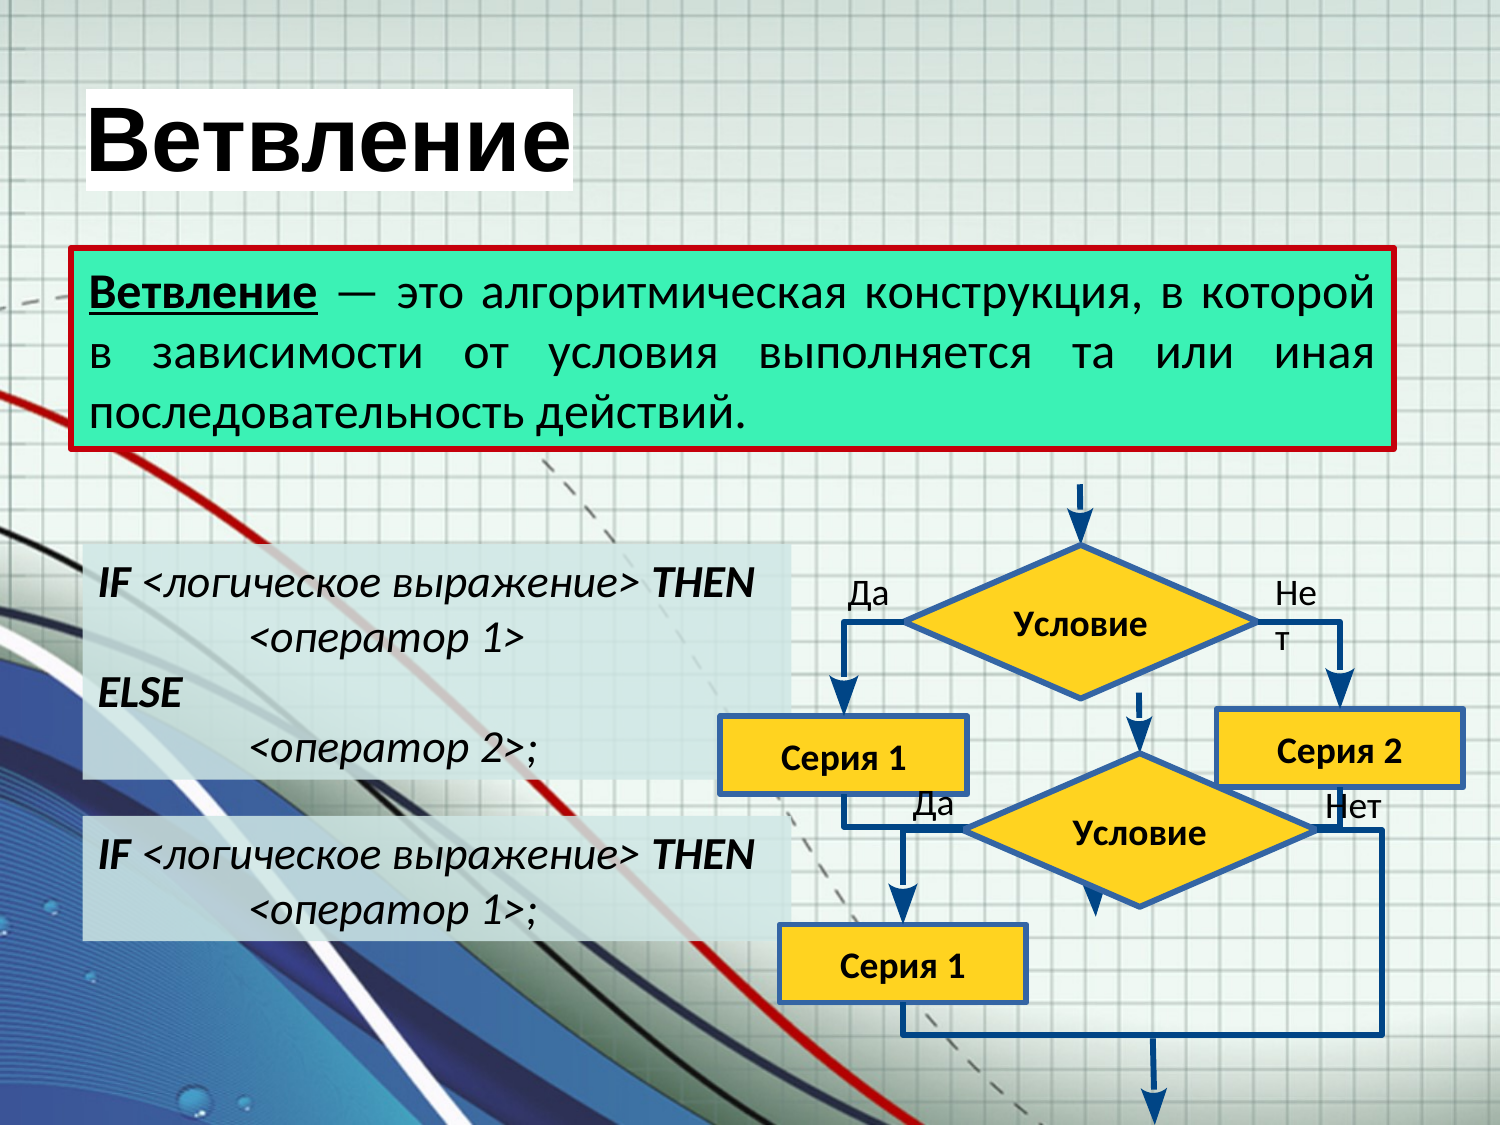

# Ветвление
Ветвление — это алгоритмическая конструкция, в которой в зависимости от условия выполняется та или иная последовательность действий.
Условие
Да
Нет
Серия 2
Серия 1
IF <логическое выражение> THEN
	<оператор 1>
ELSE
	<оператор 2>;
Условие
Да
Нет
Серия 1
IF <логическое выражение> THEN
	<оператор 1>;